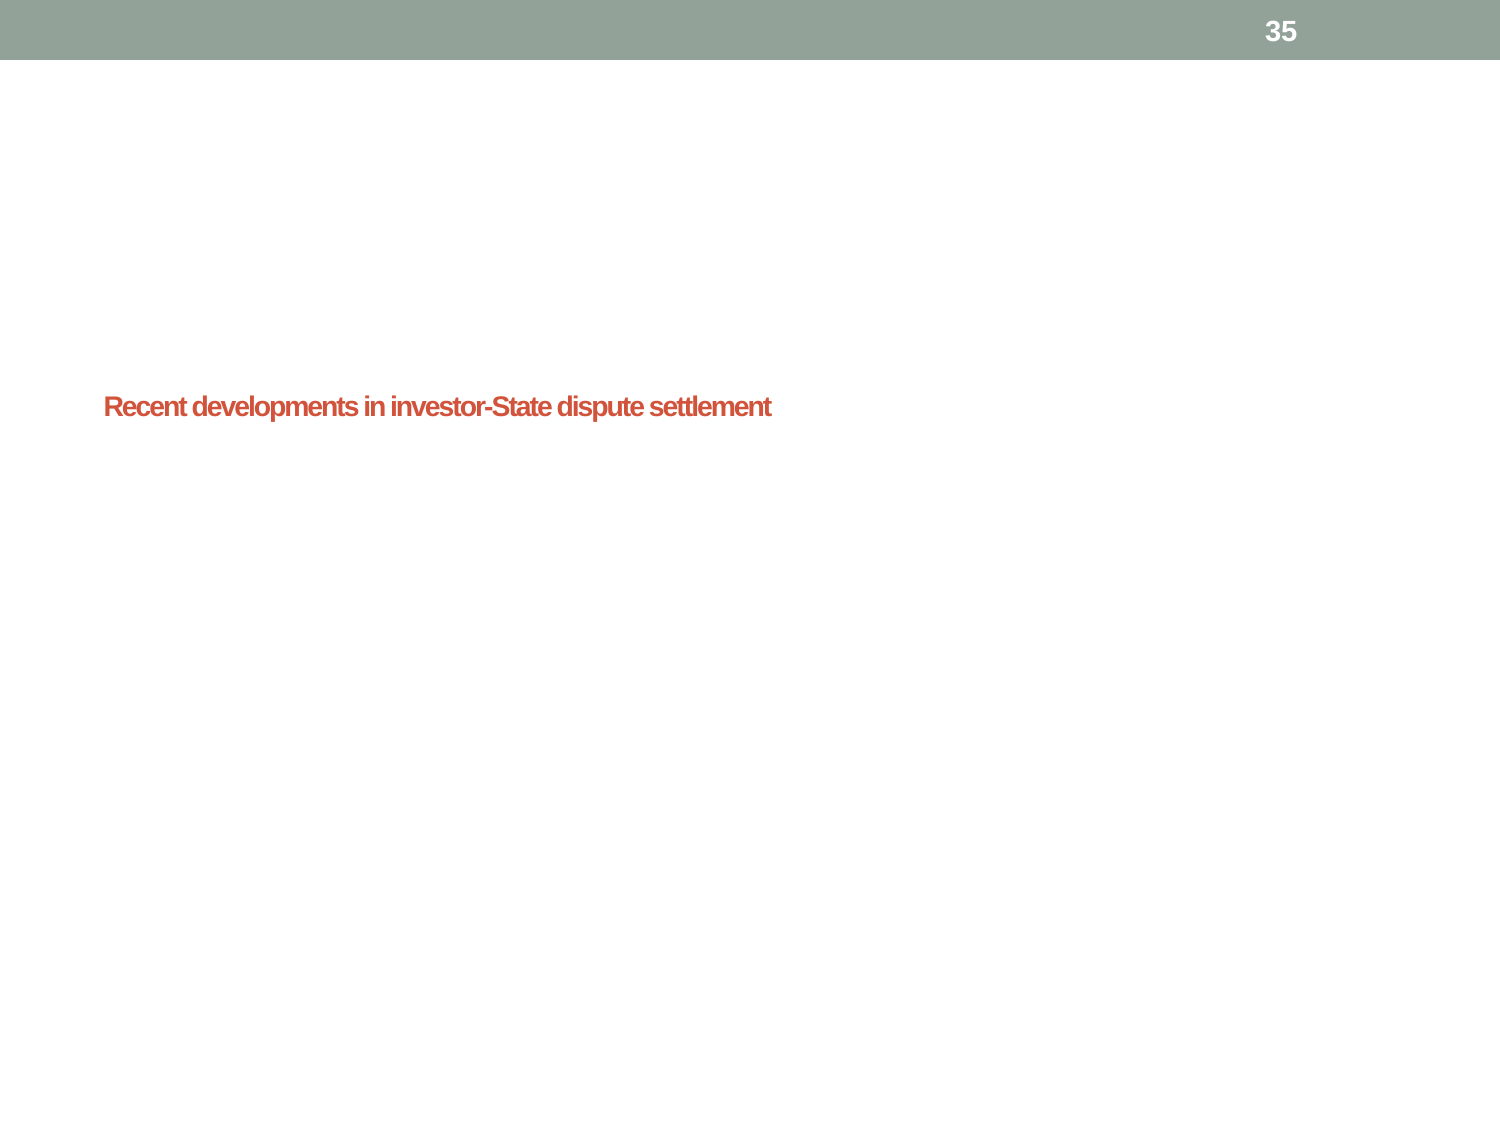

# Recent developments in investor-State dispute settlement